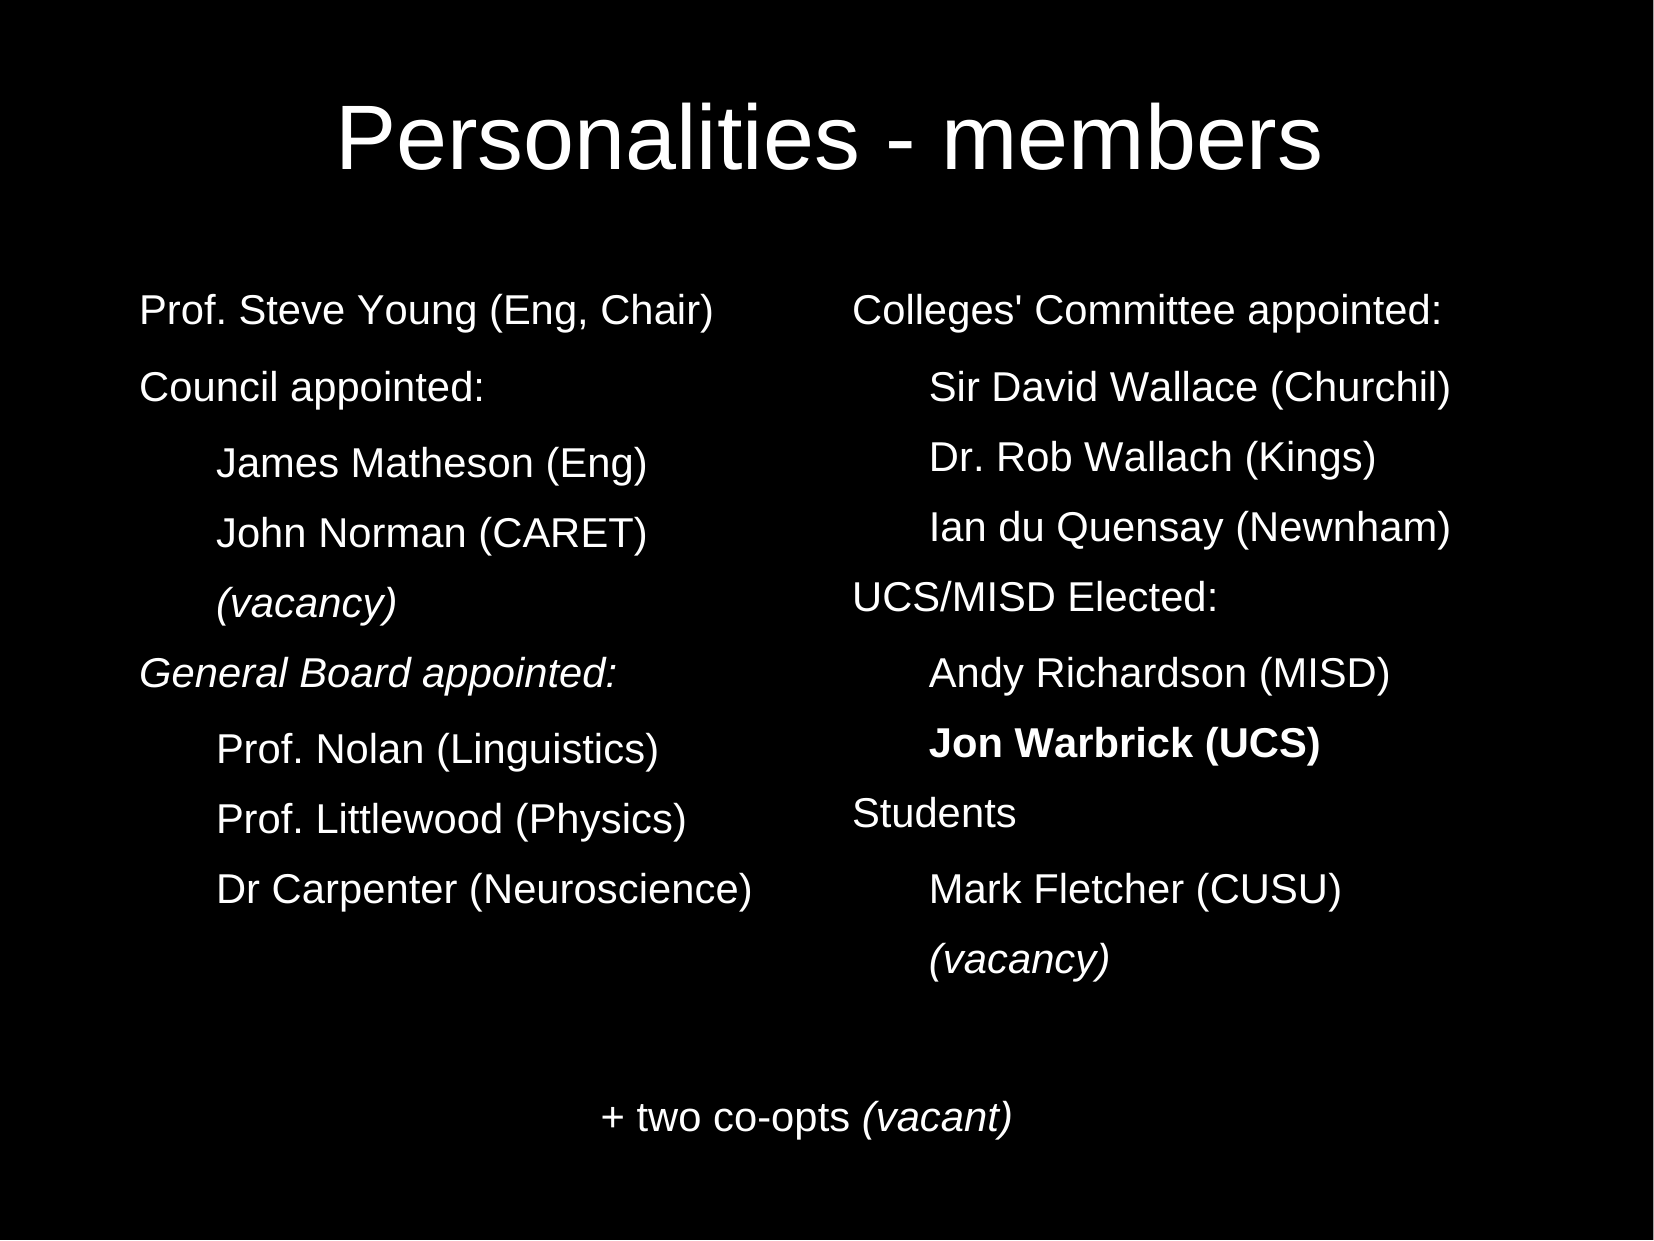

# Personalities - members
Prof. Steve Young (Eng, Chair)
Council appointed:
James Matheson (Eng)
John Norman (CARET)
(vacancy)
General Board appointed:
Prof. Nolan (Linguistics)
Prof. Littlewood (Physics)
Dr Carpenter (Neuroscience)
Colleges' Committee appointed:
Sir David Wallace (Churchil)
Dr. Rob Wallach (Kings)
Ian du Quensay (Newnham)
UCS/MISD Elected:
Andy Richardson (MISD)
Jon Warbrick (UCS)
Students
Mark Fletcher (CUSU)
(vacancy)
+ two co-opts (vacant)